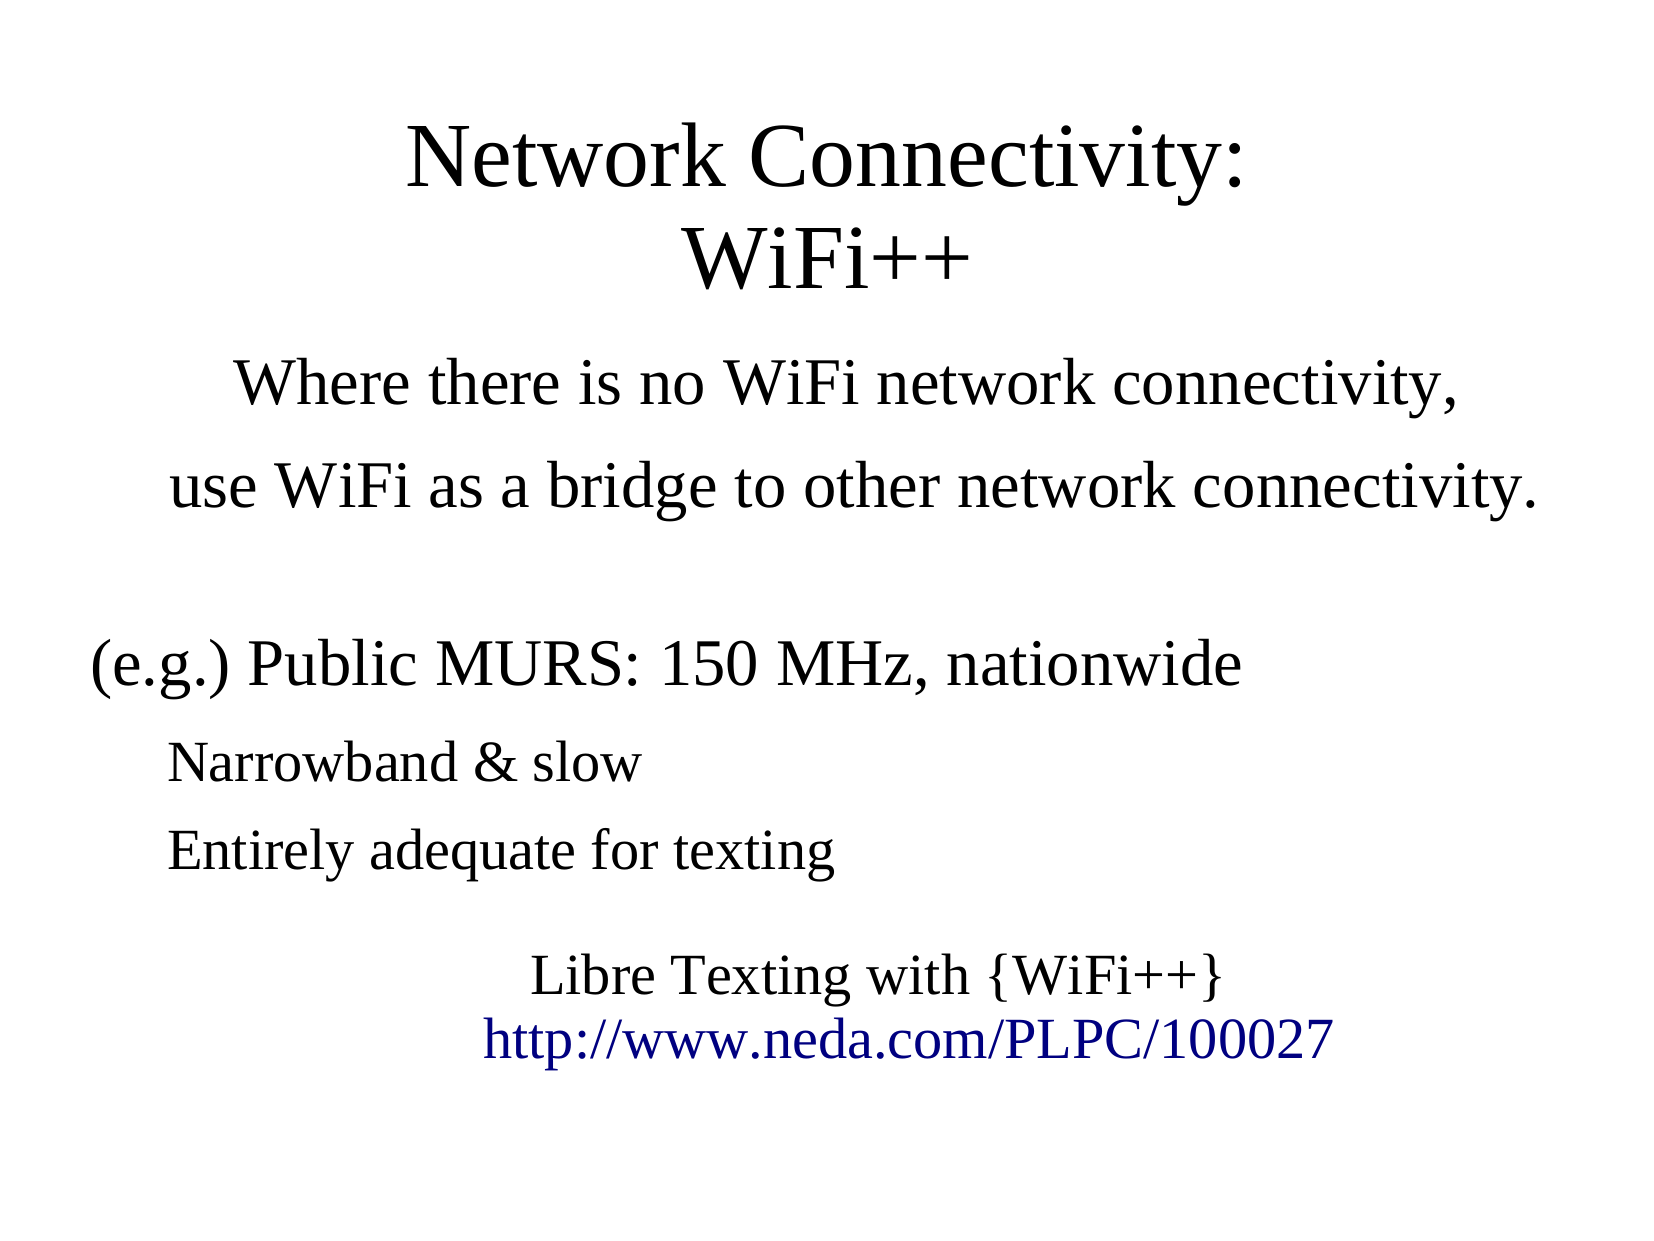

# Network Connectivity: WiFi++
Where there is no WiFi network connectivity,
 use WiFi as a bridge to other network connectivity.
(e.g.) Public MURS: 150 MHz, nationwide
Narrowband & slow
Entirely adequate for texting
Libre Texting with {WiFi++} http://www.neda.com/PLPC/100027